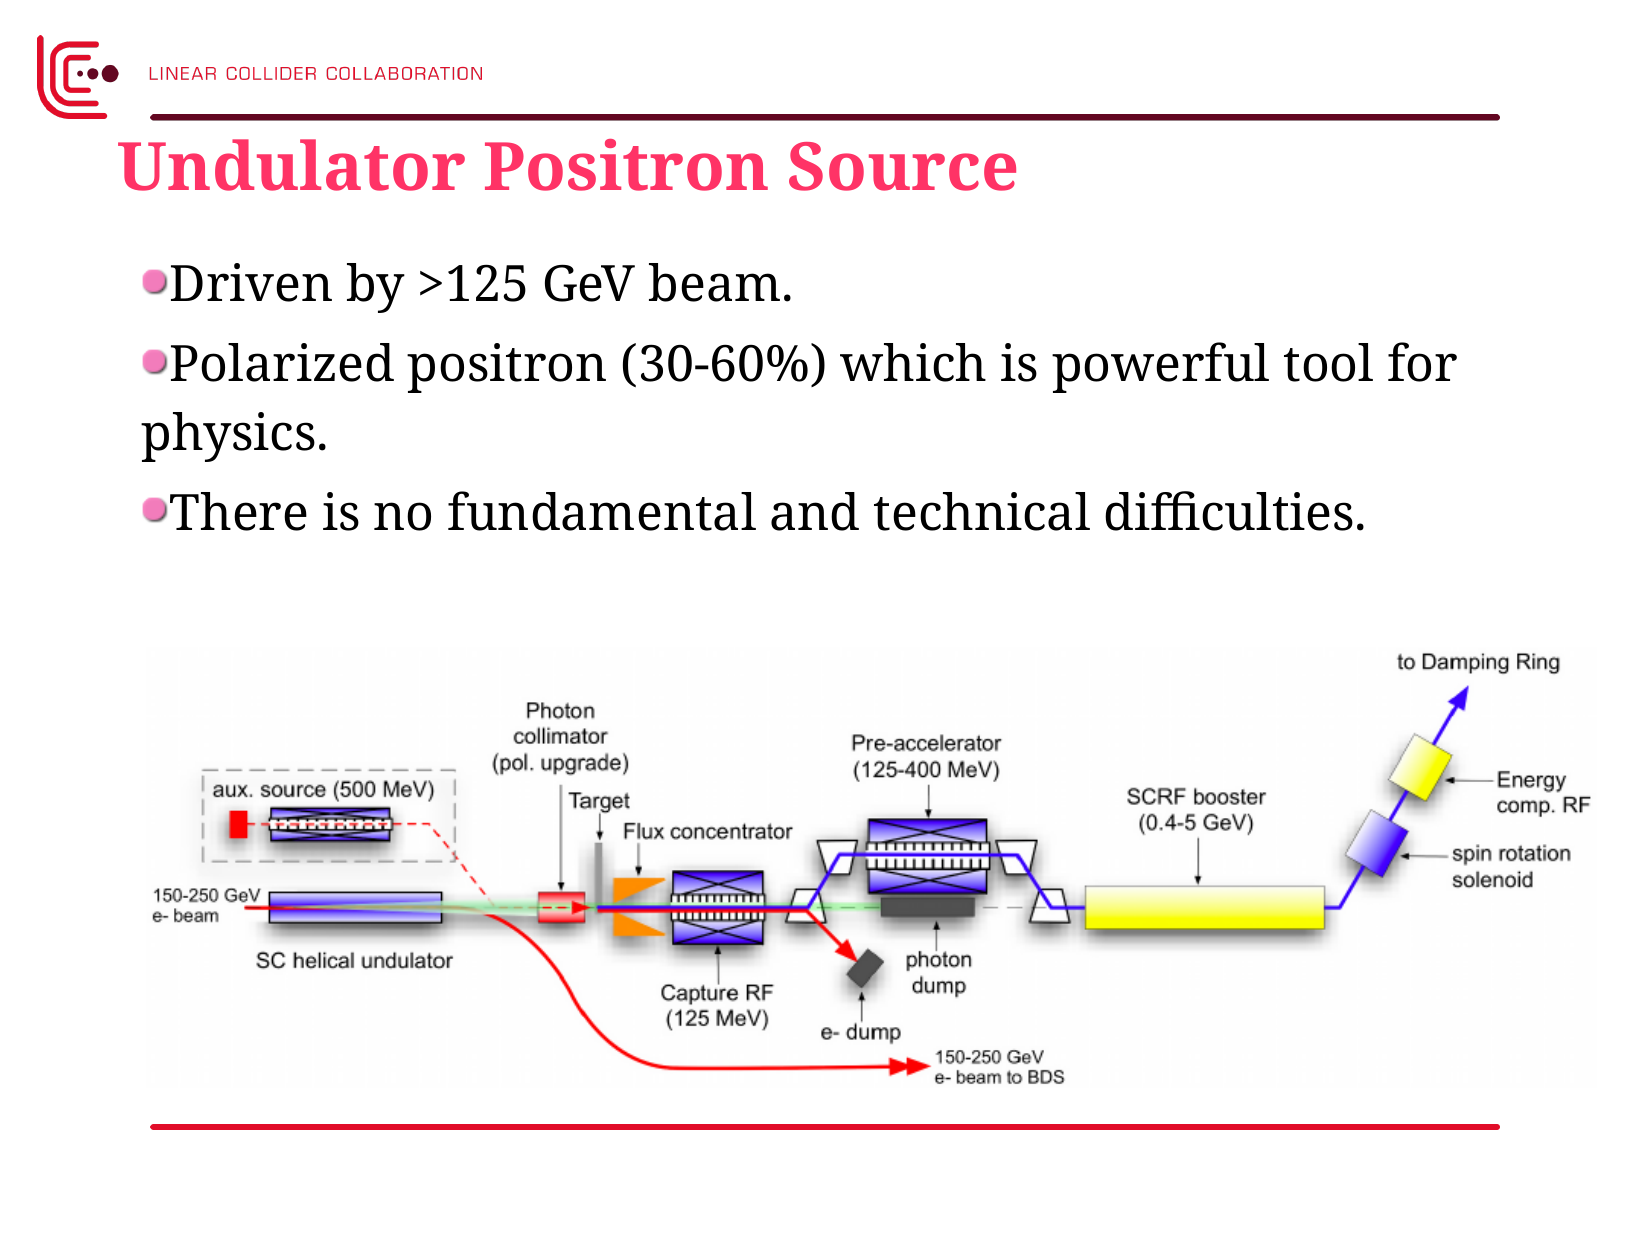

# Undulator Positron Source
Driven by >125 GeV beam.
Polarized positron (30-60%) which is powerful tool for physics.
There is no fundamental and technical difficulties.